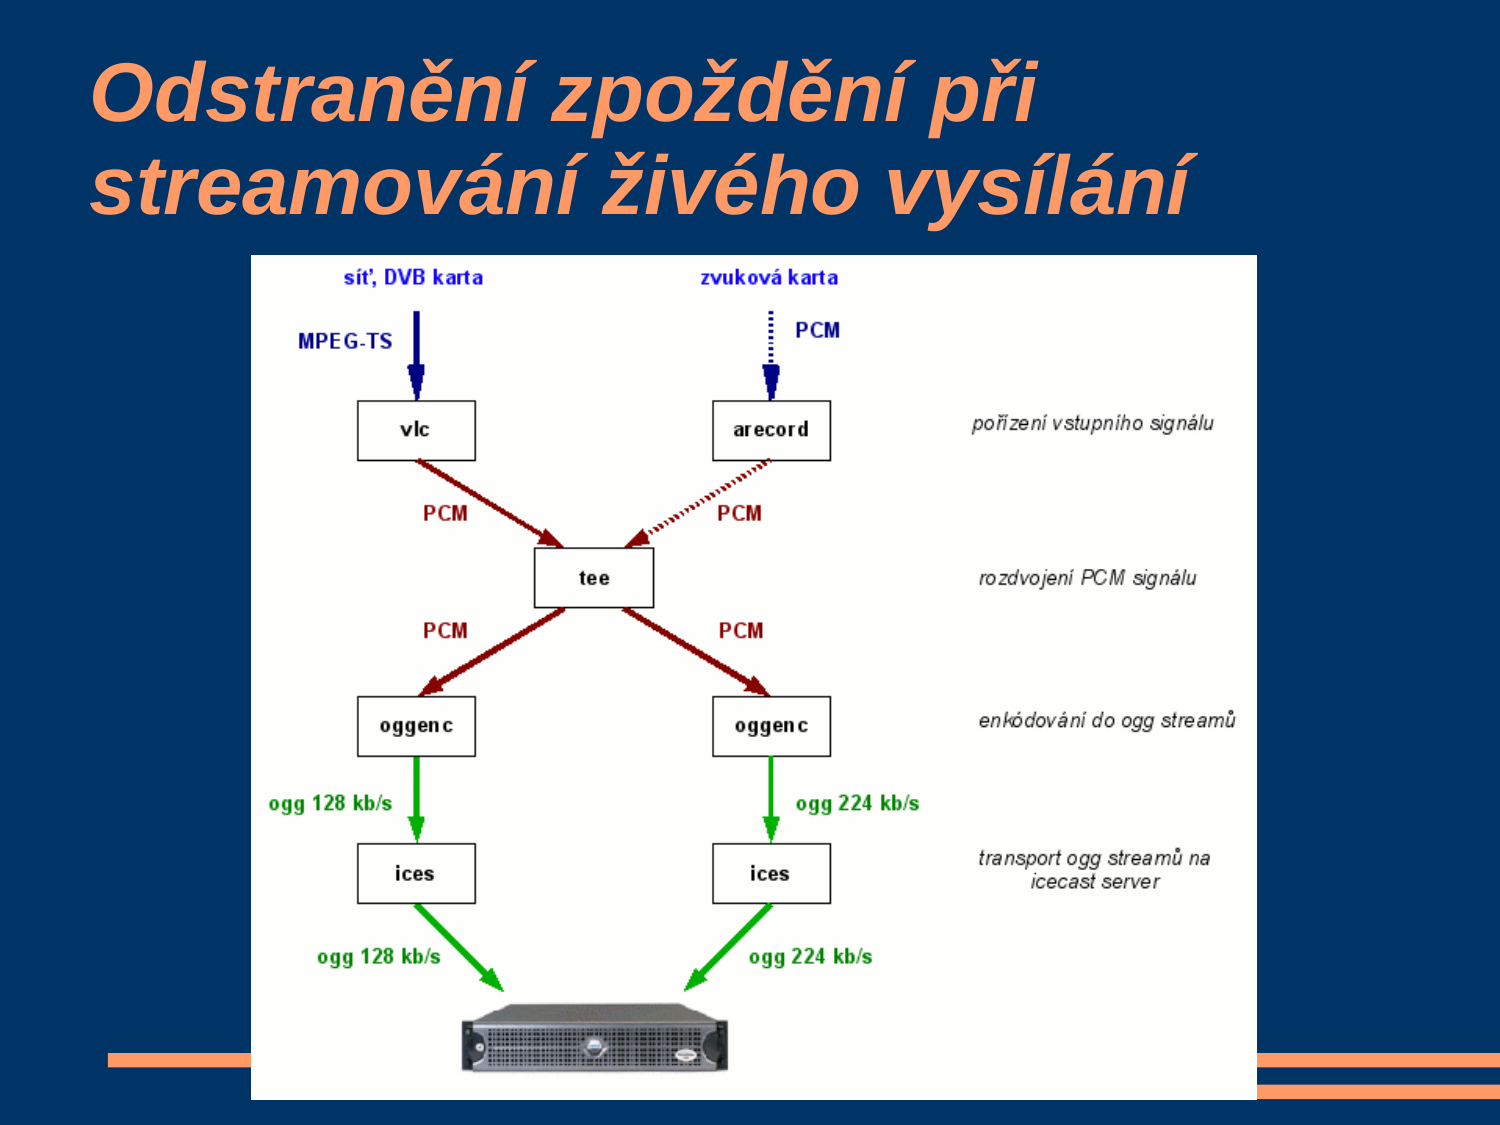

# Odstranění zpoždění při streamování živého vysílání